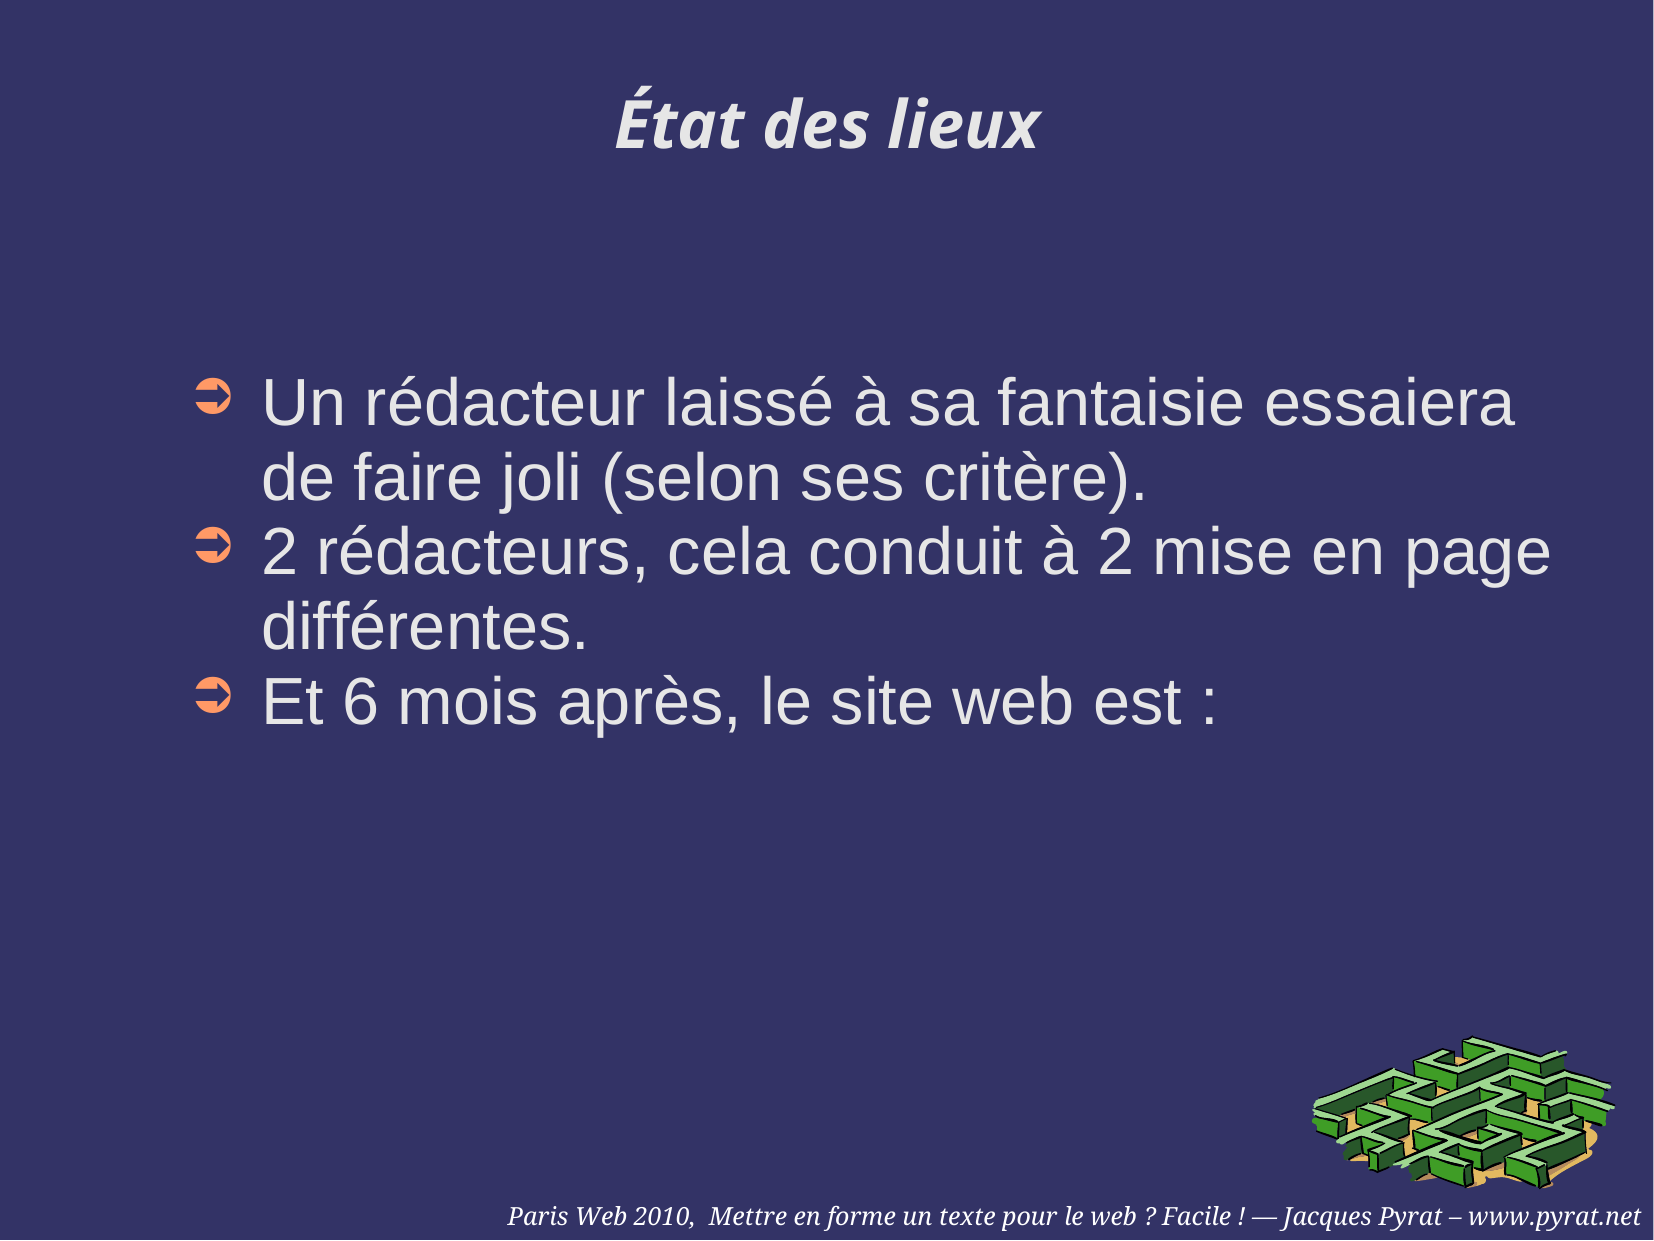

# État des lieux
Un rédacteur laissé à sa fantaisie essaiera de faire joli (selon ses critère).
2 rédacteurs, cela conduit à 2 mise en page différentes.
Et 6 mois après, le site web est :